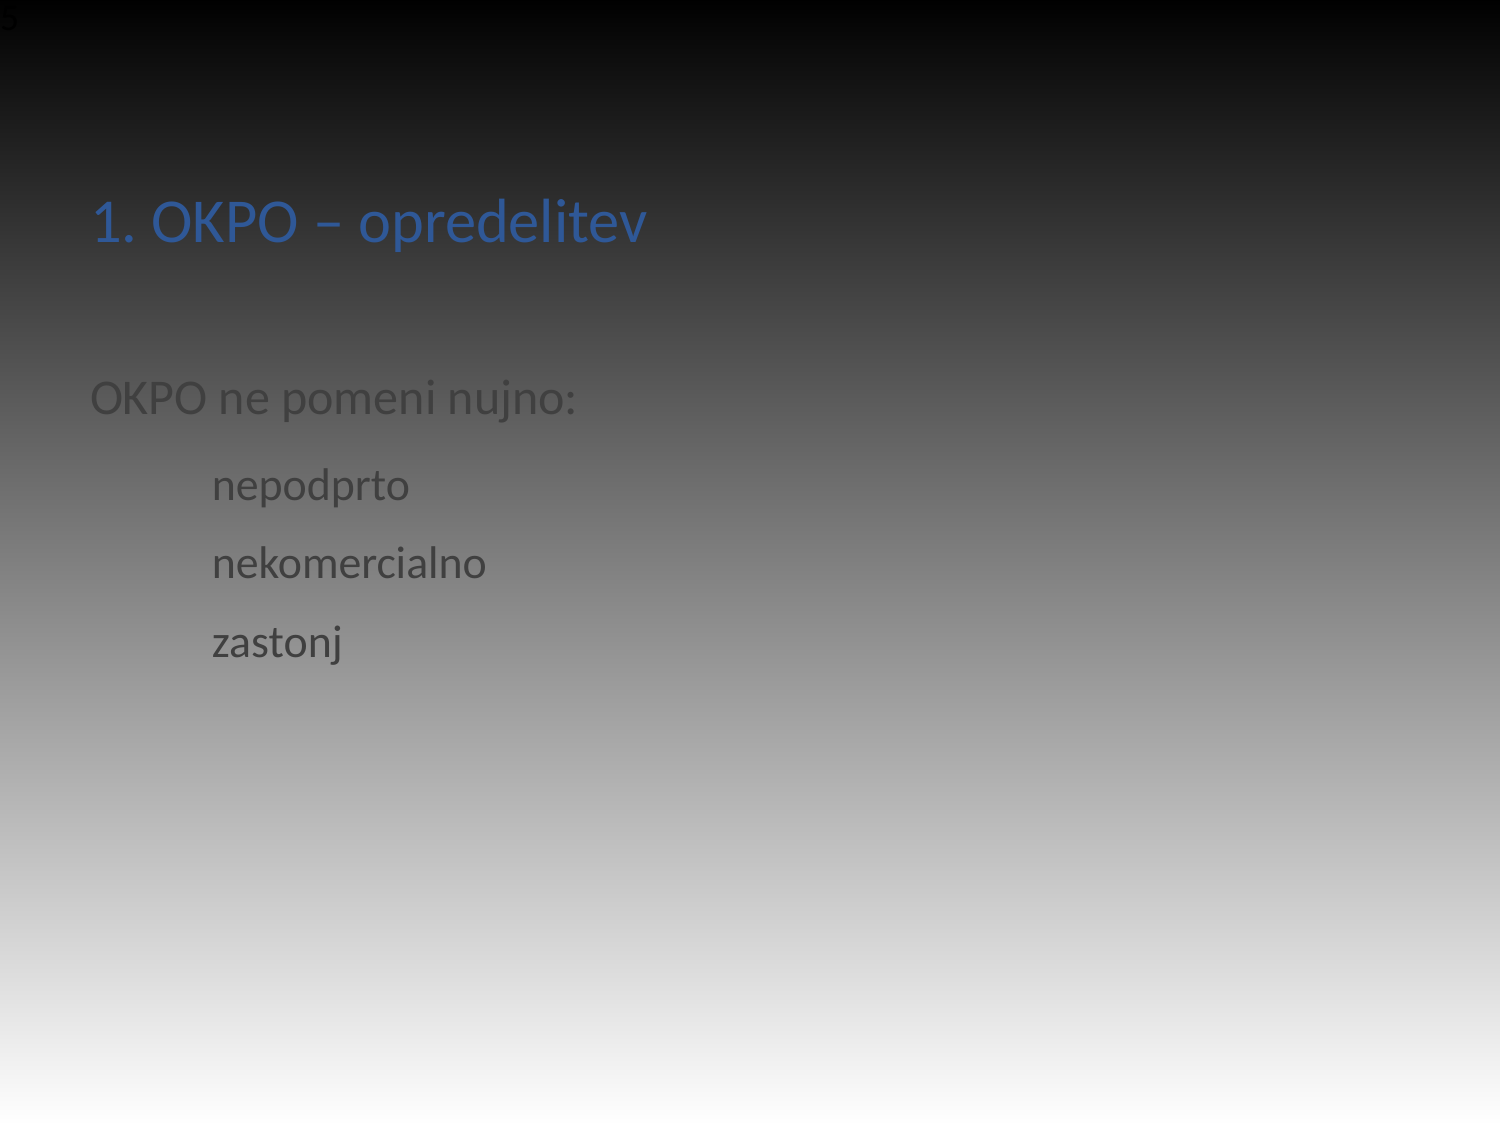

# 1. OKPO – opredelitev
OKPO ne pomeni nujno:
nepodprto
nekomercialno
zastonj